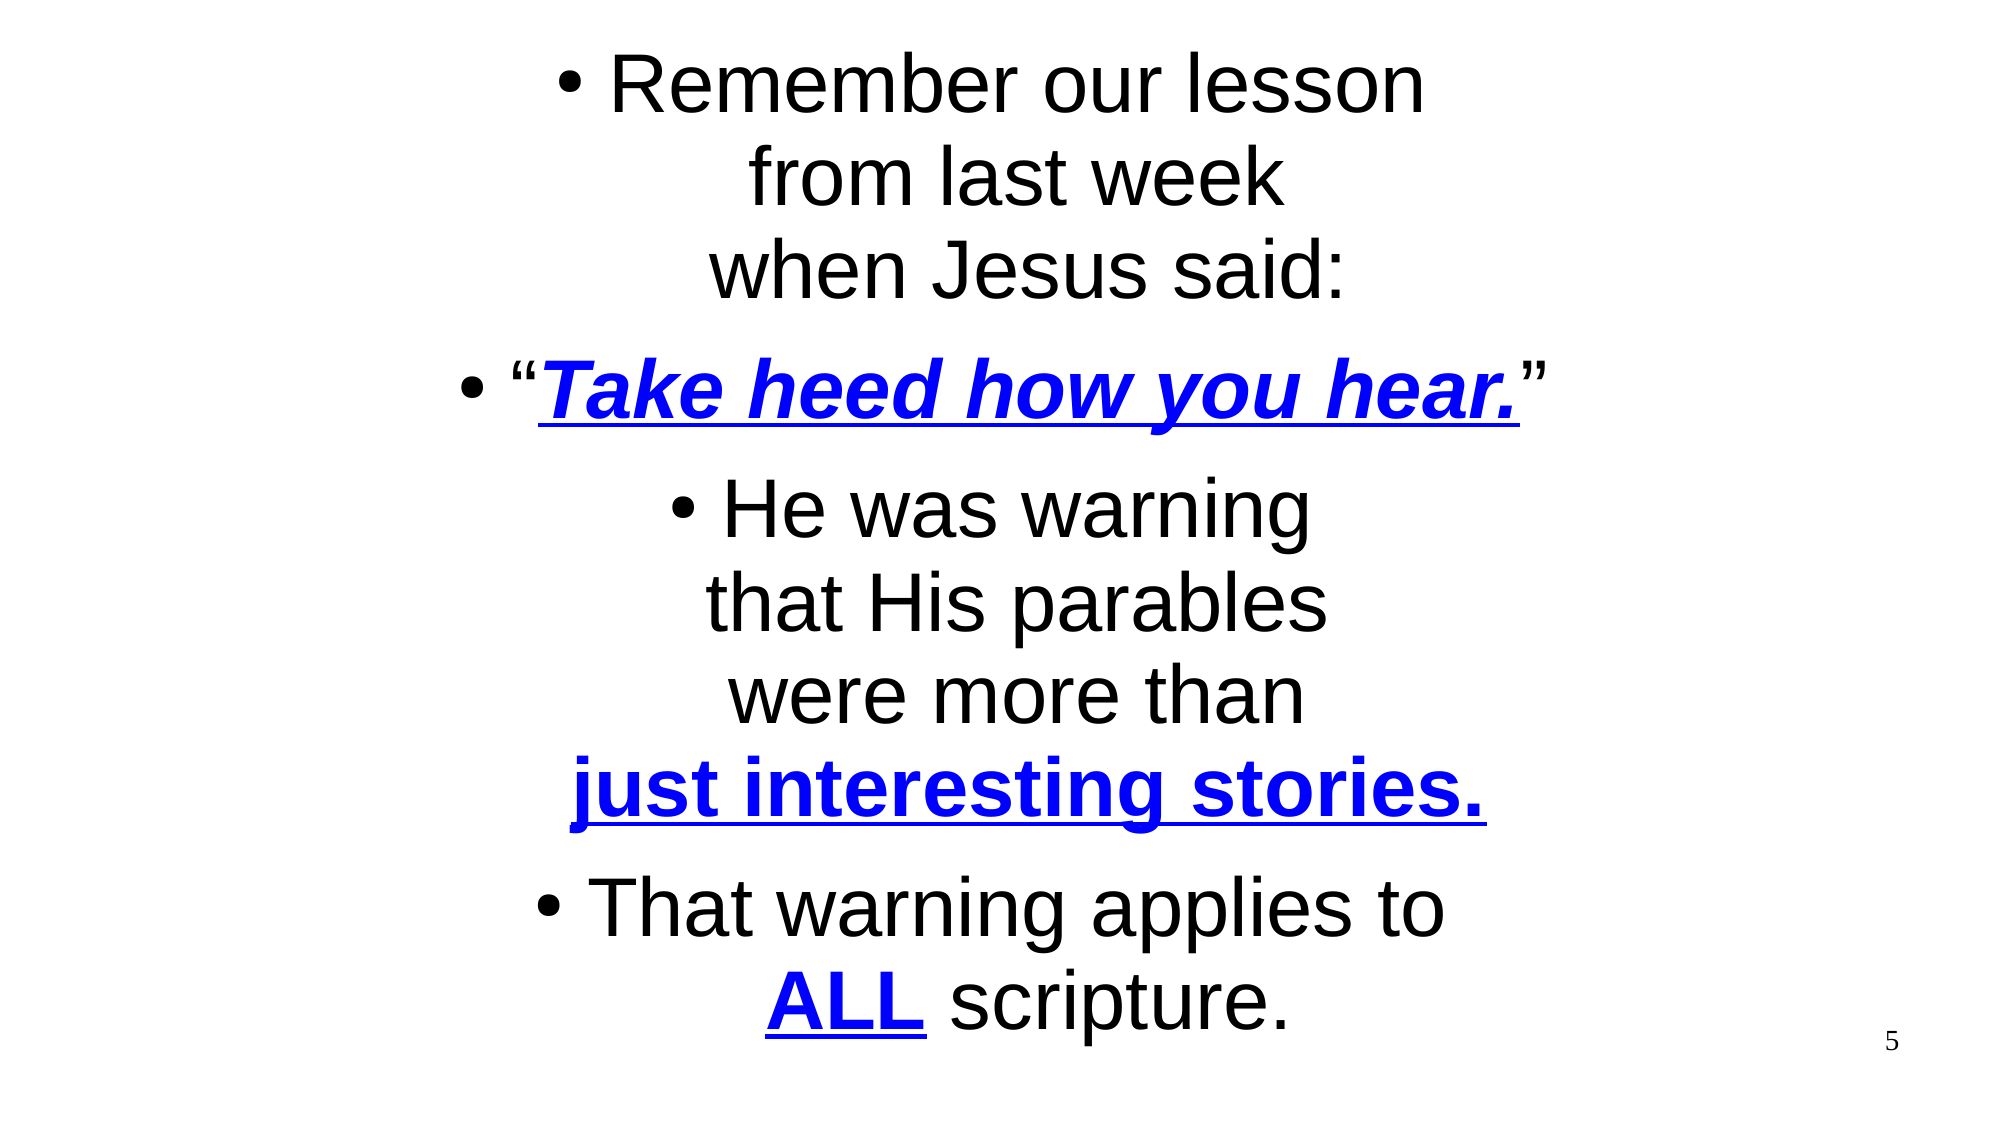

# Remember our lesson from last week when Jesus said:
“Take heed how you hear.”
He was warning
that His parables
were more than
just interesting stories.
That warning applies to
ALL scripture.
5